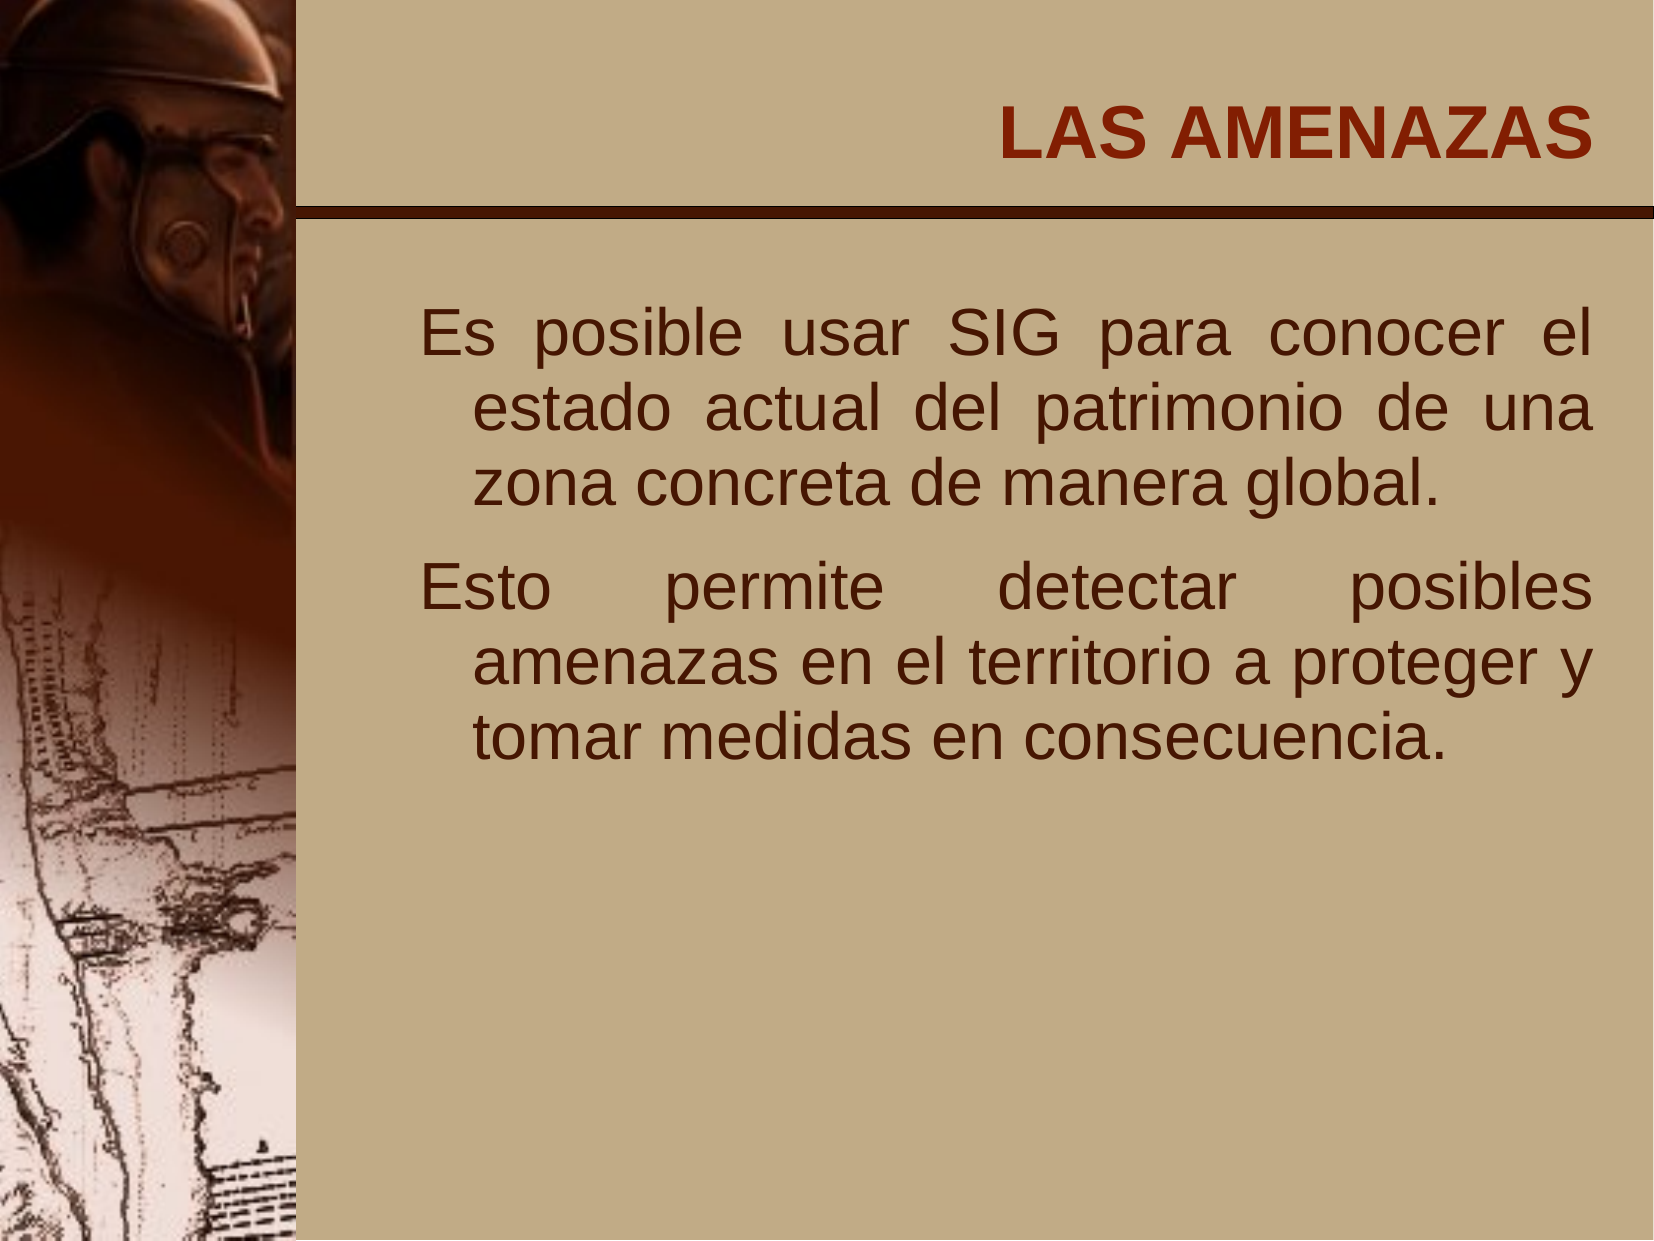

# LAS AMENAZAS
Es posible usar SIG para conocer el estado actual del patrimonio de una zona concreta de manera global.
Esto permite detectar posibles amenazas en el territorio a proteger y tomar medidas en consecuencia.